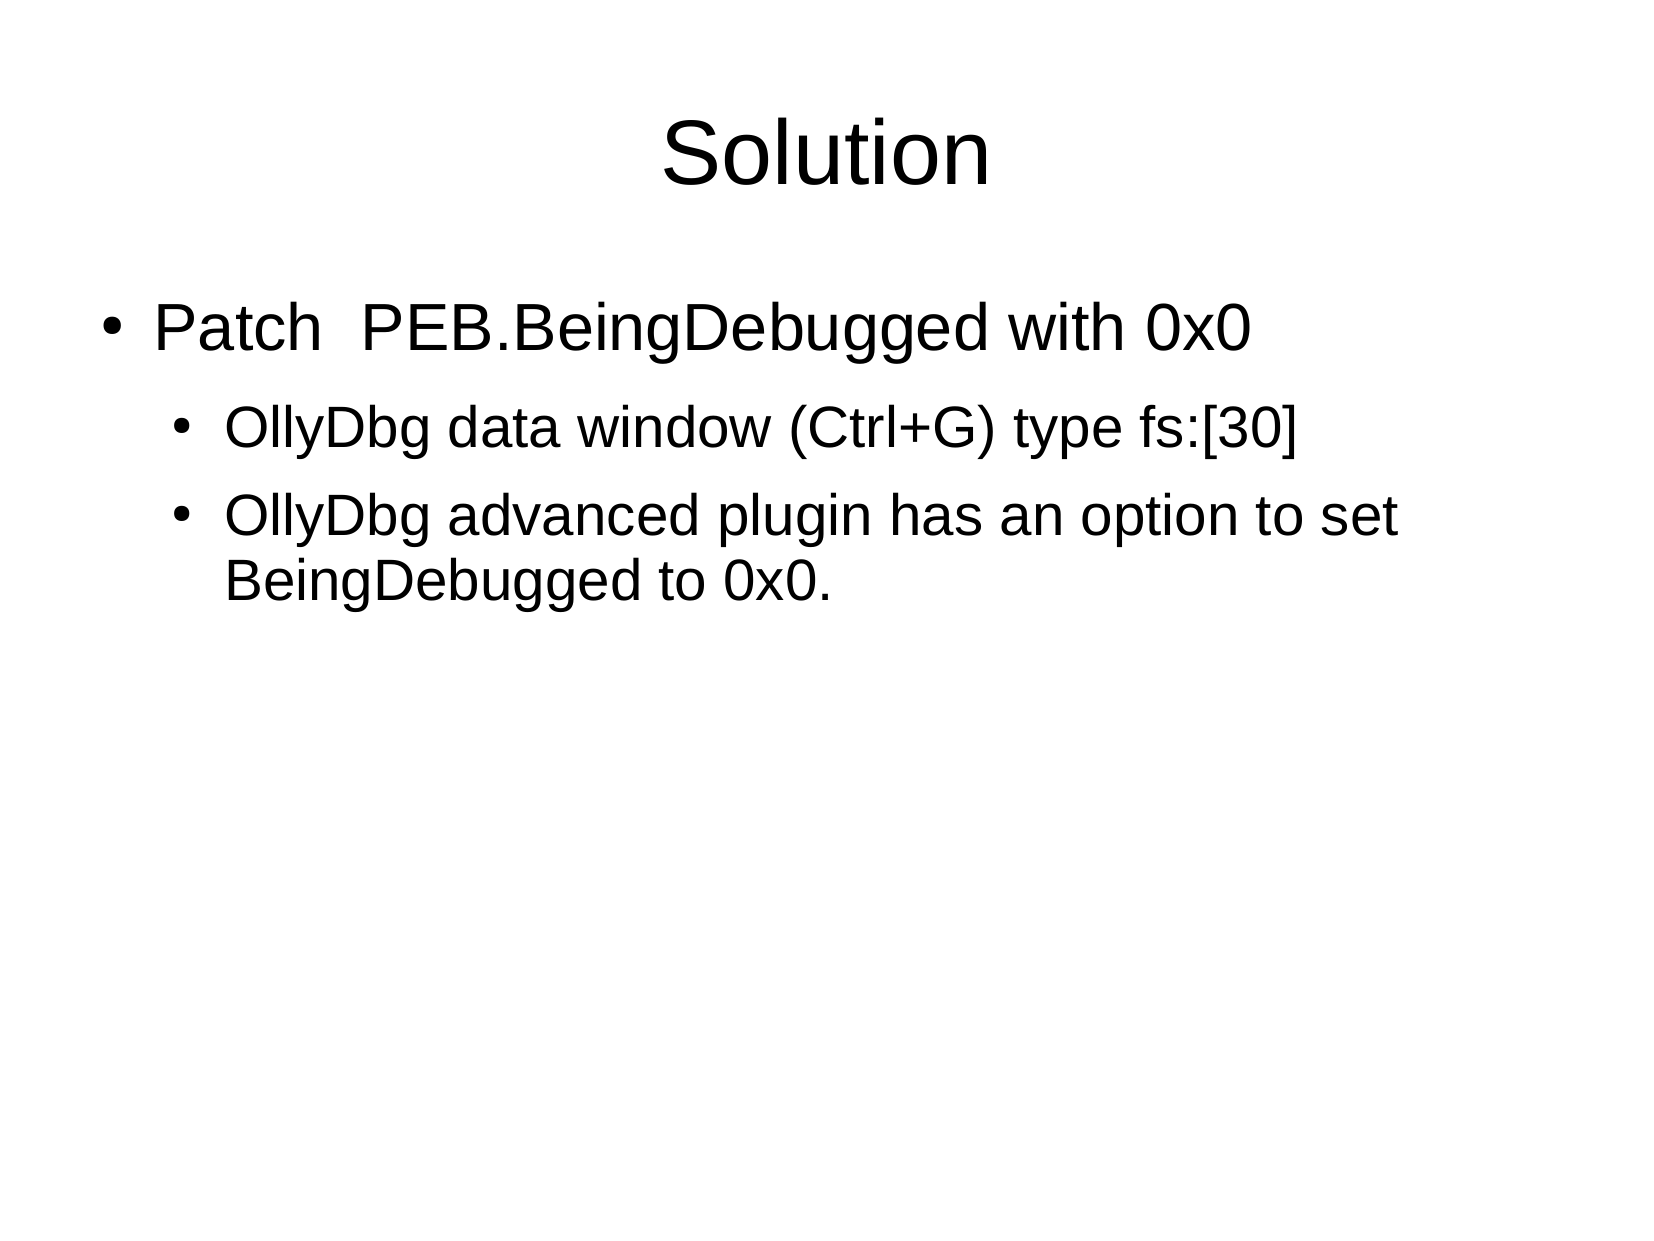

# Solution
Patch PEB.BeingDebugged with 0x0
OllyDbg data window (Ctrl+G) type fs:[30]
OllyDbg advanced plugin has an option to set BeingDebugged to 0x0.